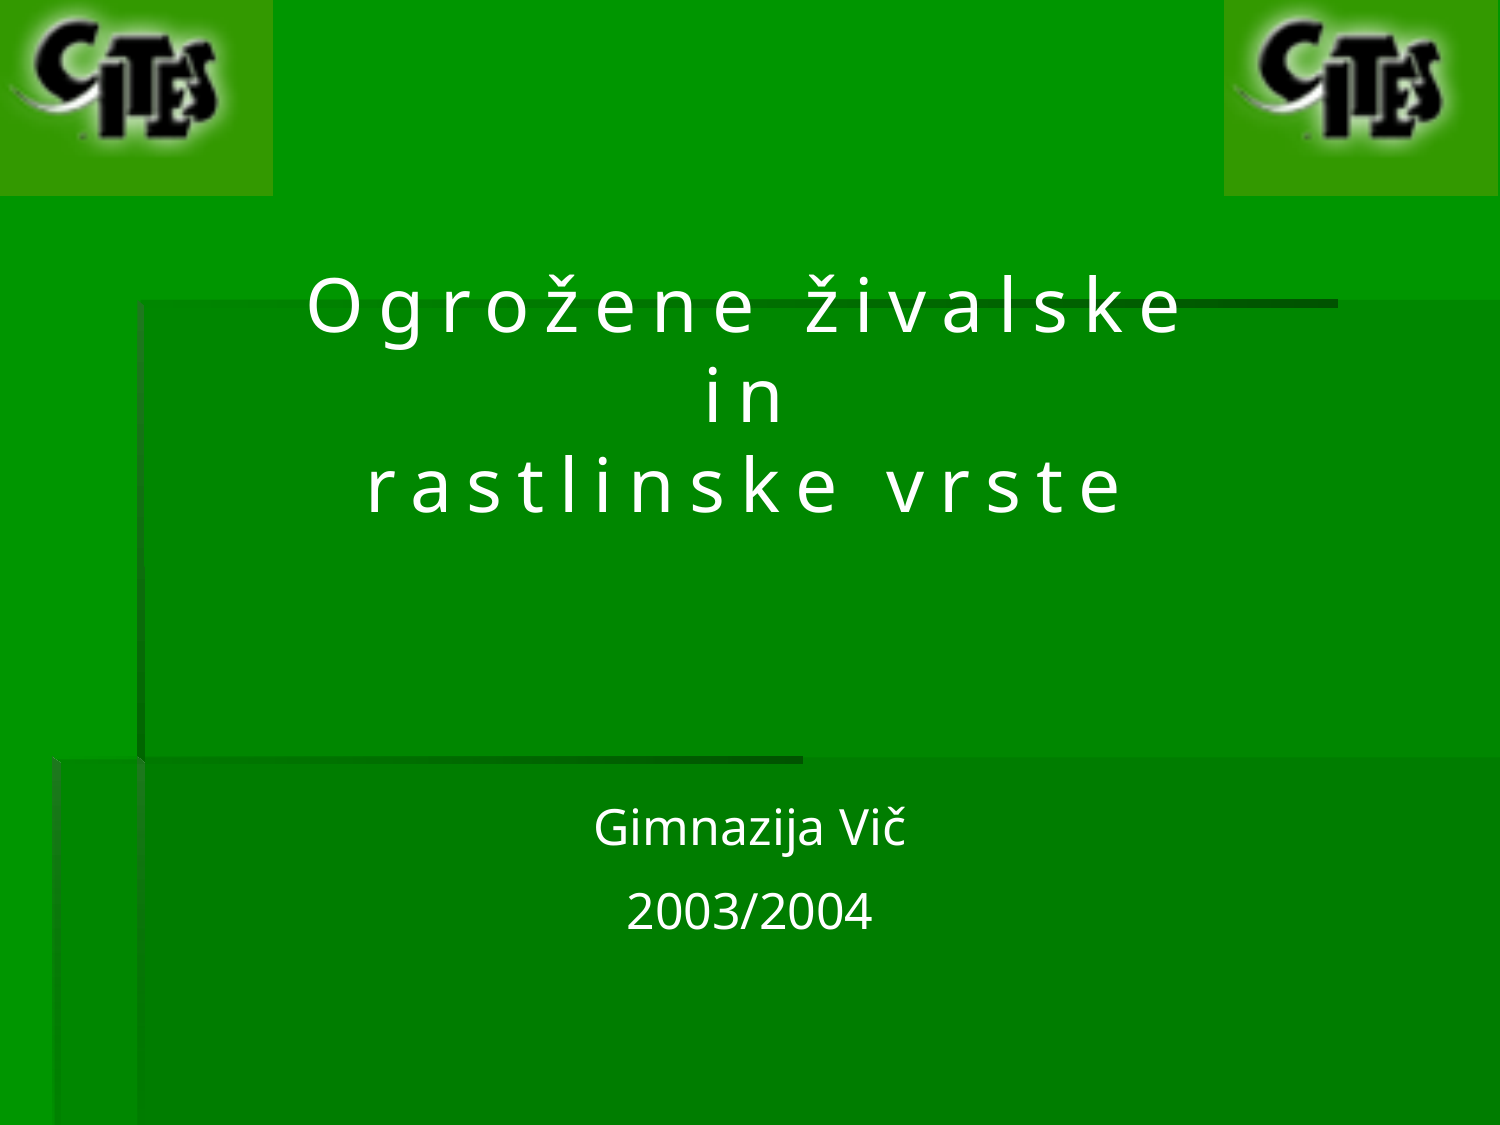

Ogrožene živalske
in
rastlinske vrste
Gimnazija Vič
2003/2004